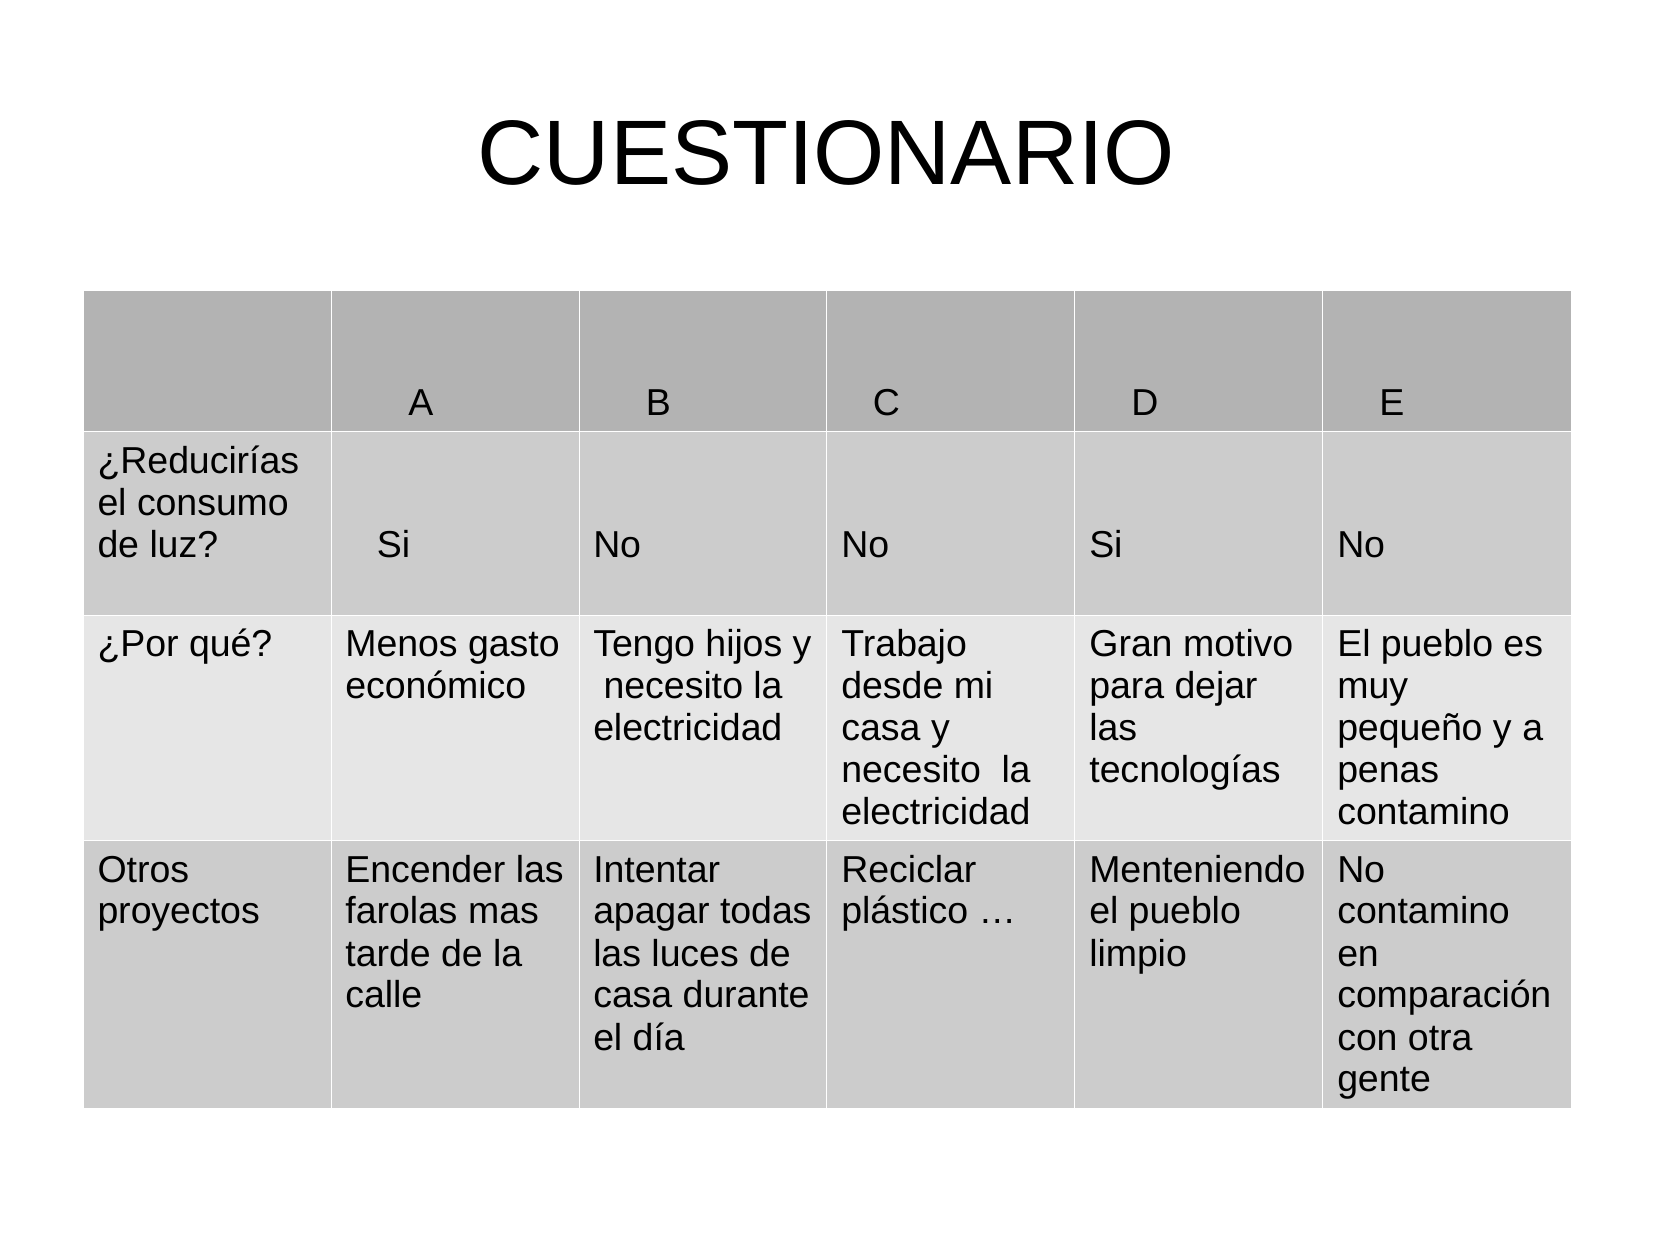

# CUESTIONARIO
| | A | B | C | D | E |
| --- | --- | --- | --- | --- | --- |
| ¿Reducirías el consumo de luz? | Si | No | No | Si | No |
| ¿Por qué? | Menos gasto económico | Tengo hijos y necesito la electricidad | Trabajo desde mi casa y necesito la electricidad | Gran motivo para dejar las tecnologías | El pueblo es muy pequeño y a penas contamino |
| Otros proyectos | Encender las farolas mas tarde de la calle | Intentar apagar todas las luces de casa durante el día | Reciclar plástico … | Menteniendo el pueblo limpio | No contamino en comparación con otra gente |
Fontwork
| |
| --- |